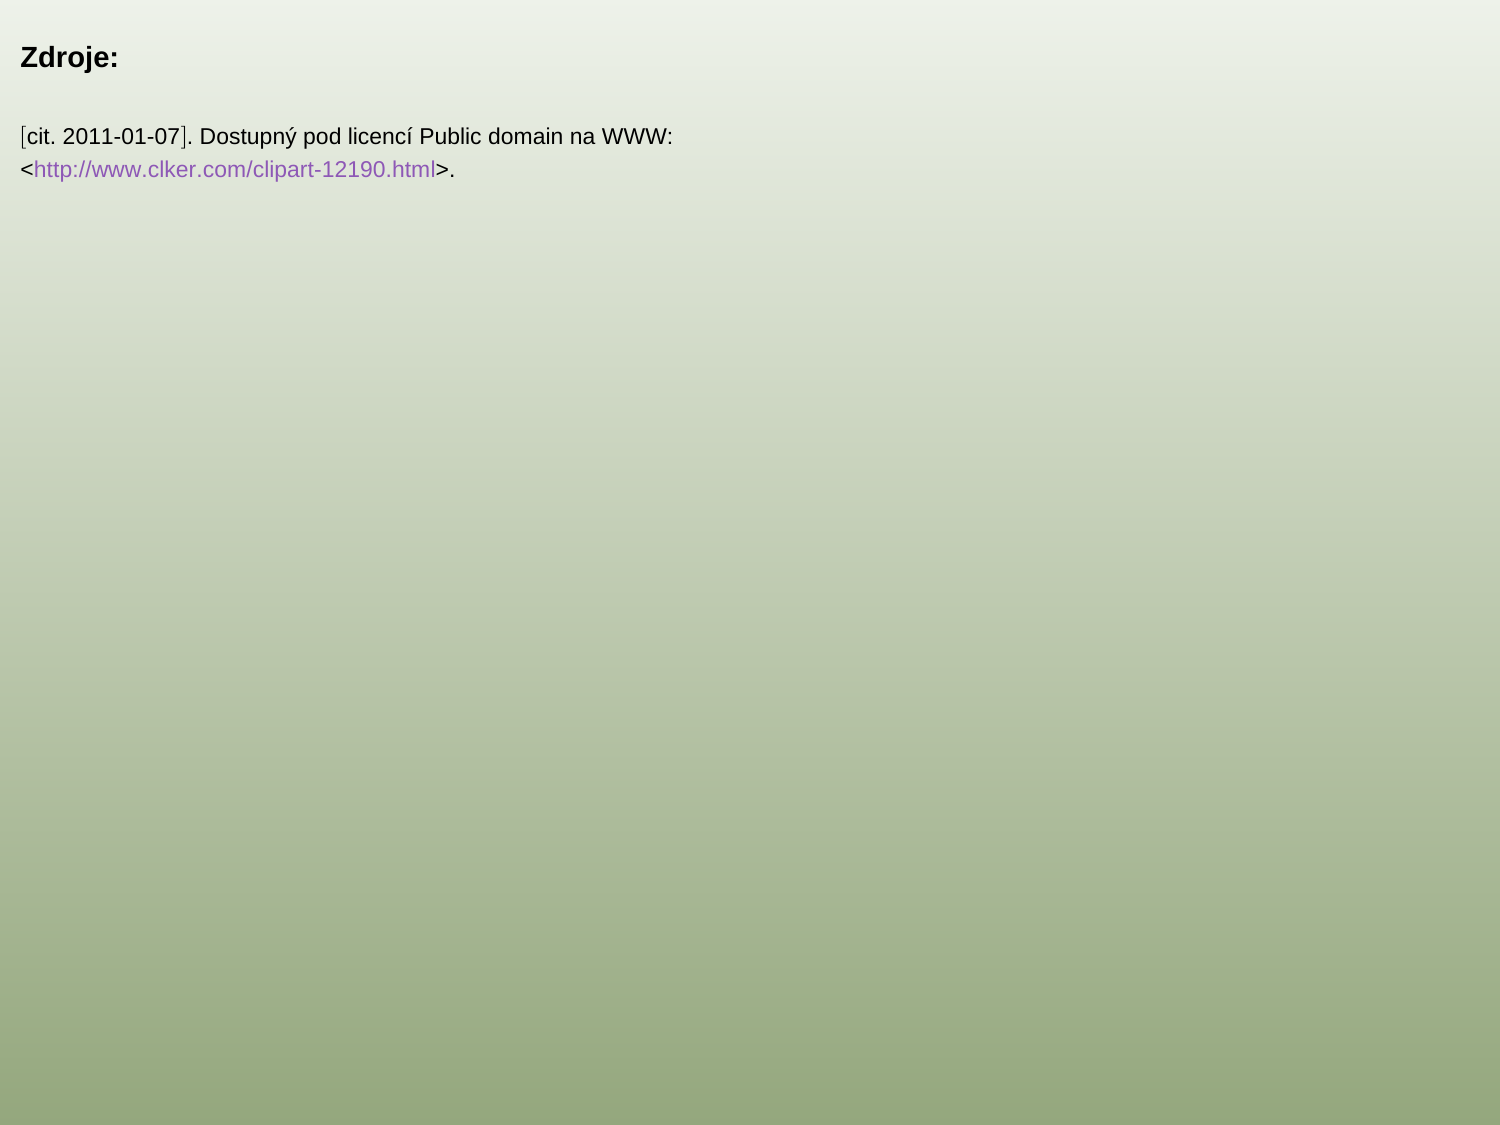

Zdroje:
cit. 2011-01-07. Dostupný pod licencí Public domain na WWW:
<http://www.clker.com/clipart-12190.html>.